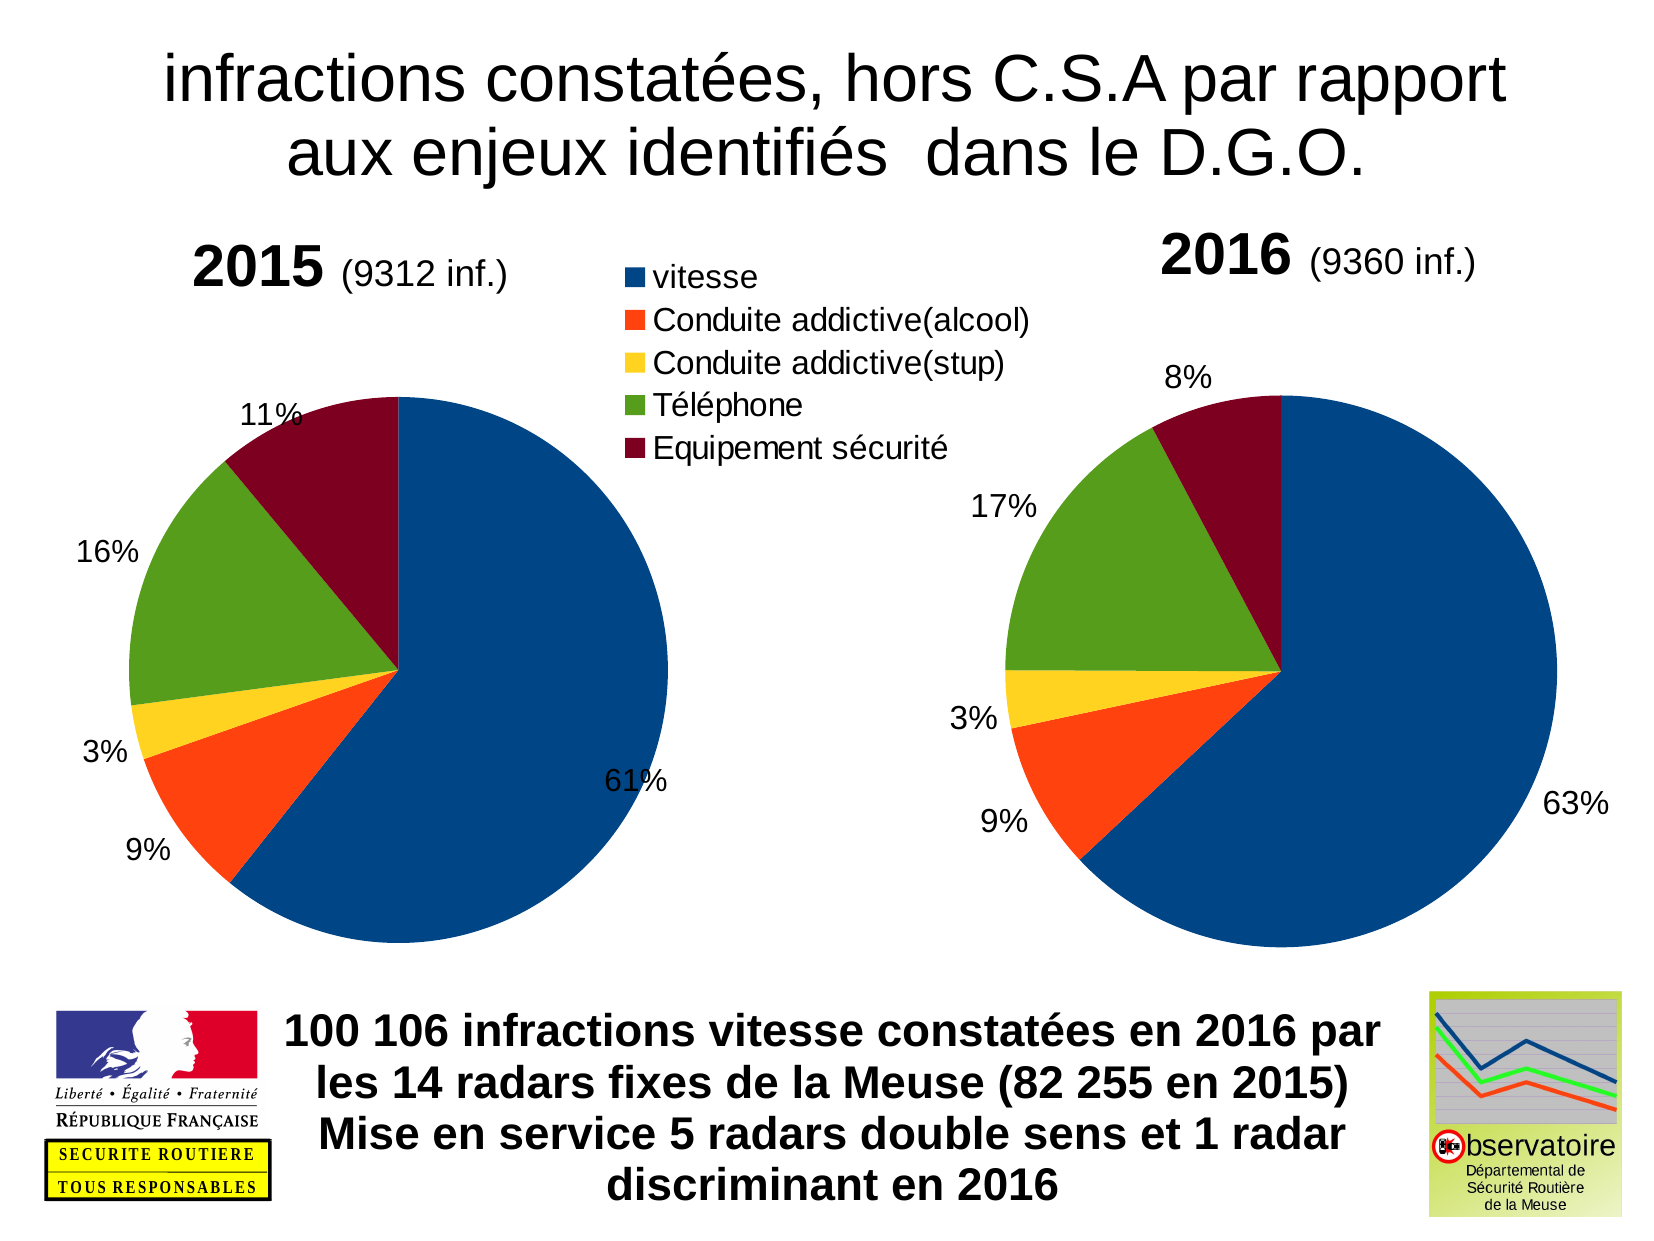

# infractions constatées, hors C.S.A par rapport aux enjeux identifiés dans le D.G.O.
2016 (9360 inf.)
2015 (9312 inf.)
### Chart
| Category | 1 colonne |
|---|---|
| vitesse | 5900.0 |
| Conduite addictive(alcool) | 809.0 |
| Conduite addictive(stup) | 317.0 |
| Téléphone | 1609.0 |
| Equipement sécurité | 725.0 |
### Chart
| Category | 1 colonne |
|---|---|
| vitesse | 5659.0 |
| Conduite addictive(alcool) | 832.0 |
| Conduite addictive(stup) | 300.0 |
| Téléphone | 1483.0 |
| Equipement sécurité | 1038.0 |
100 106 infractions vitesse constatées en 2016 par les 14 radars fixes de la Meuse (82 255 en 2015)
Mise en service 5 radars double sens et 1 radar discriminant en 2016
20